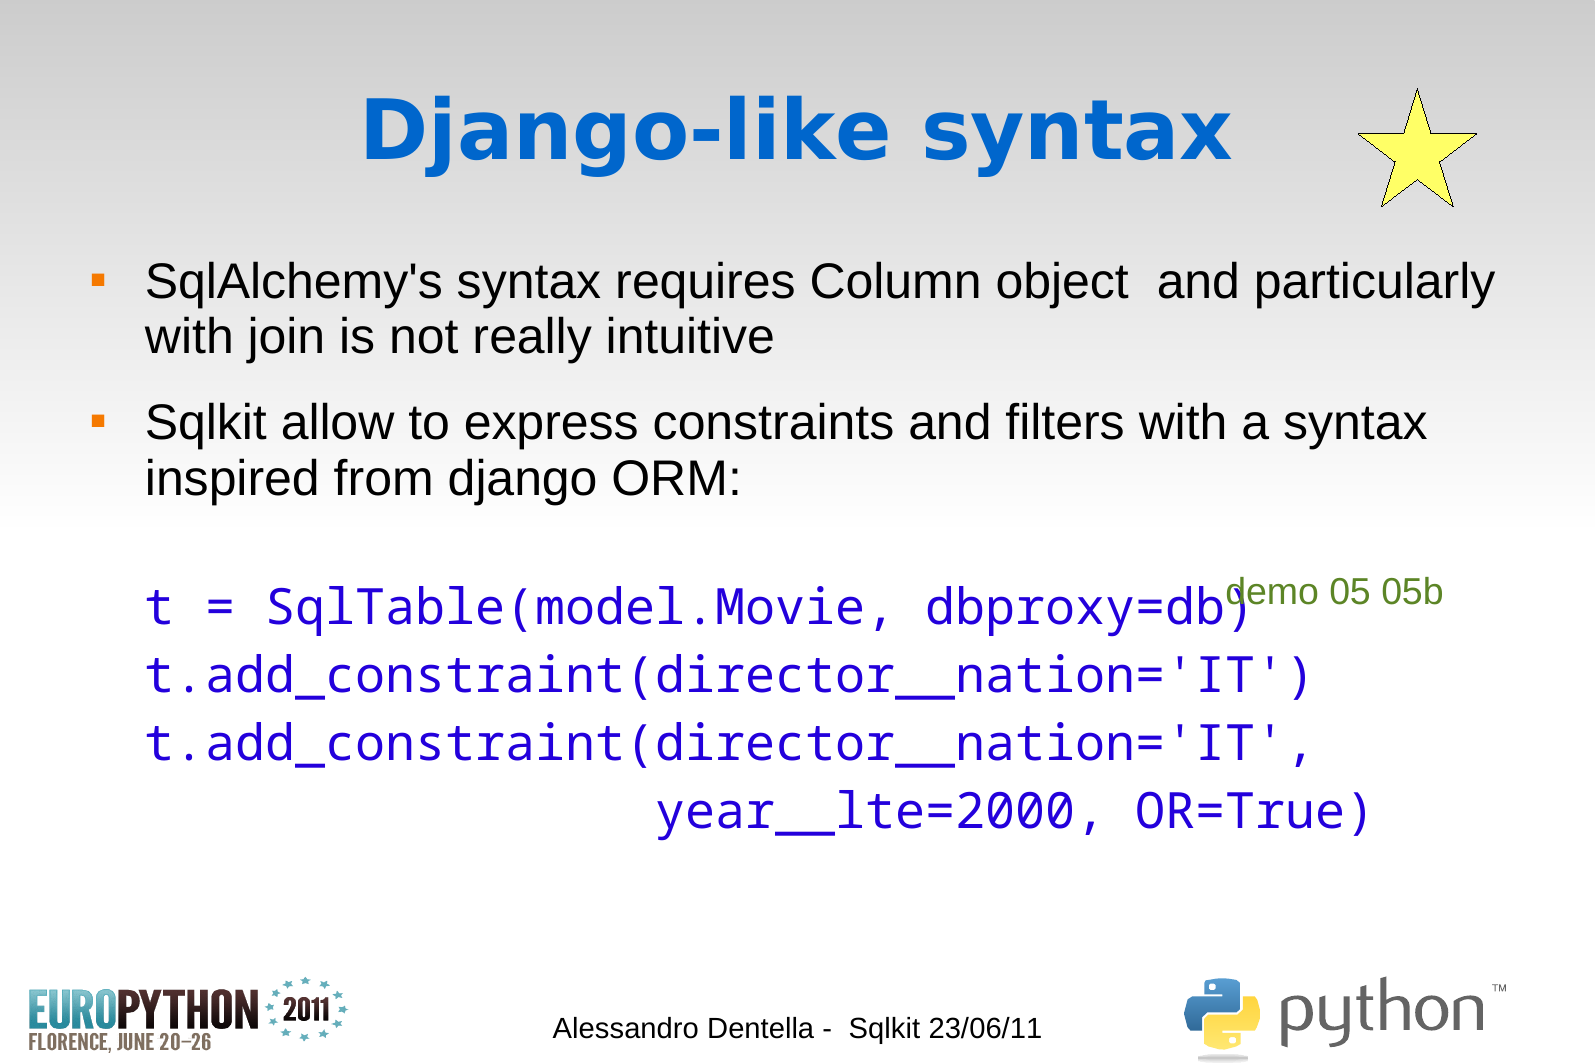

# Django-like syntax
SqlAlchemy's syntax requires Column object and particularly with join is not really intuitive
Sqlkit allow to express constraints and filters with a syntax inspired from django ORM:
t = SqlTable(model.Movie, dbproxy=db)
t.add_constraint(director__nation='IT')
t.add_constraint(director__nation='IT',
 year__lte=2000, OR=True)
demo 05 05b